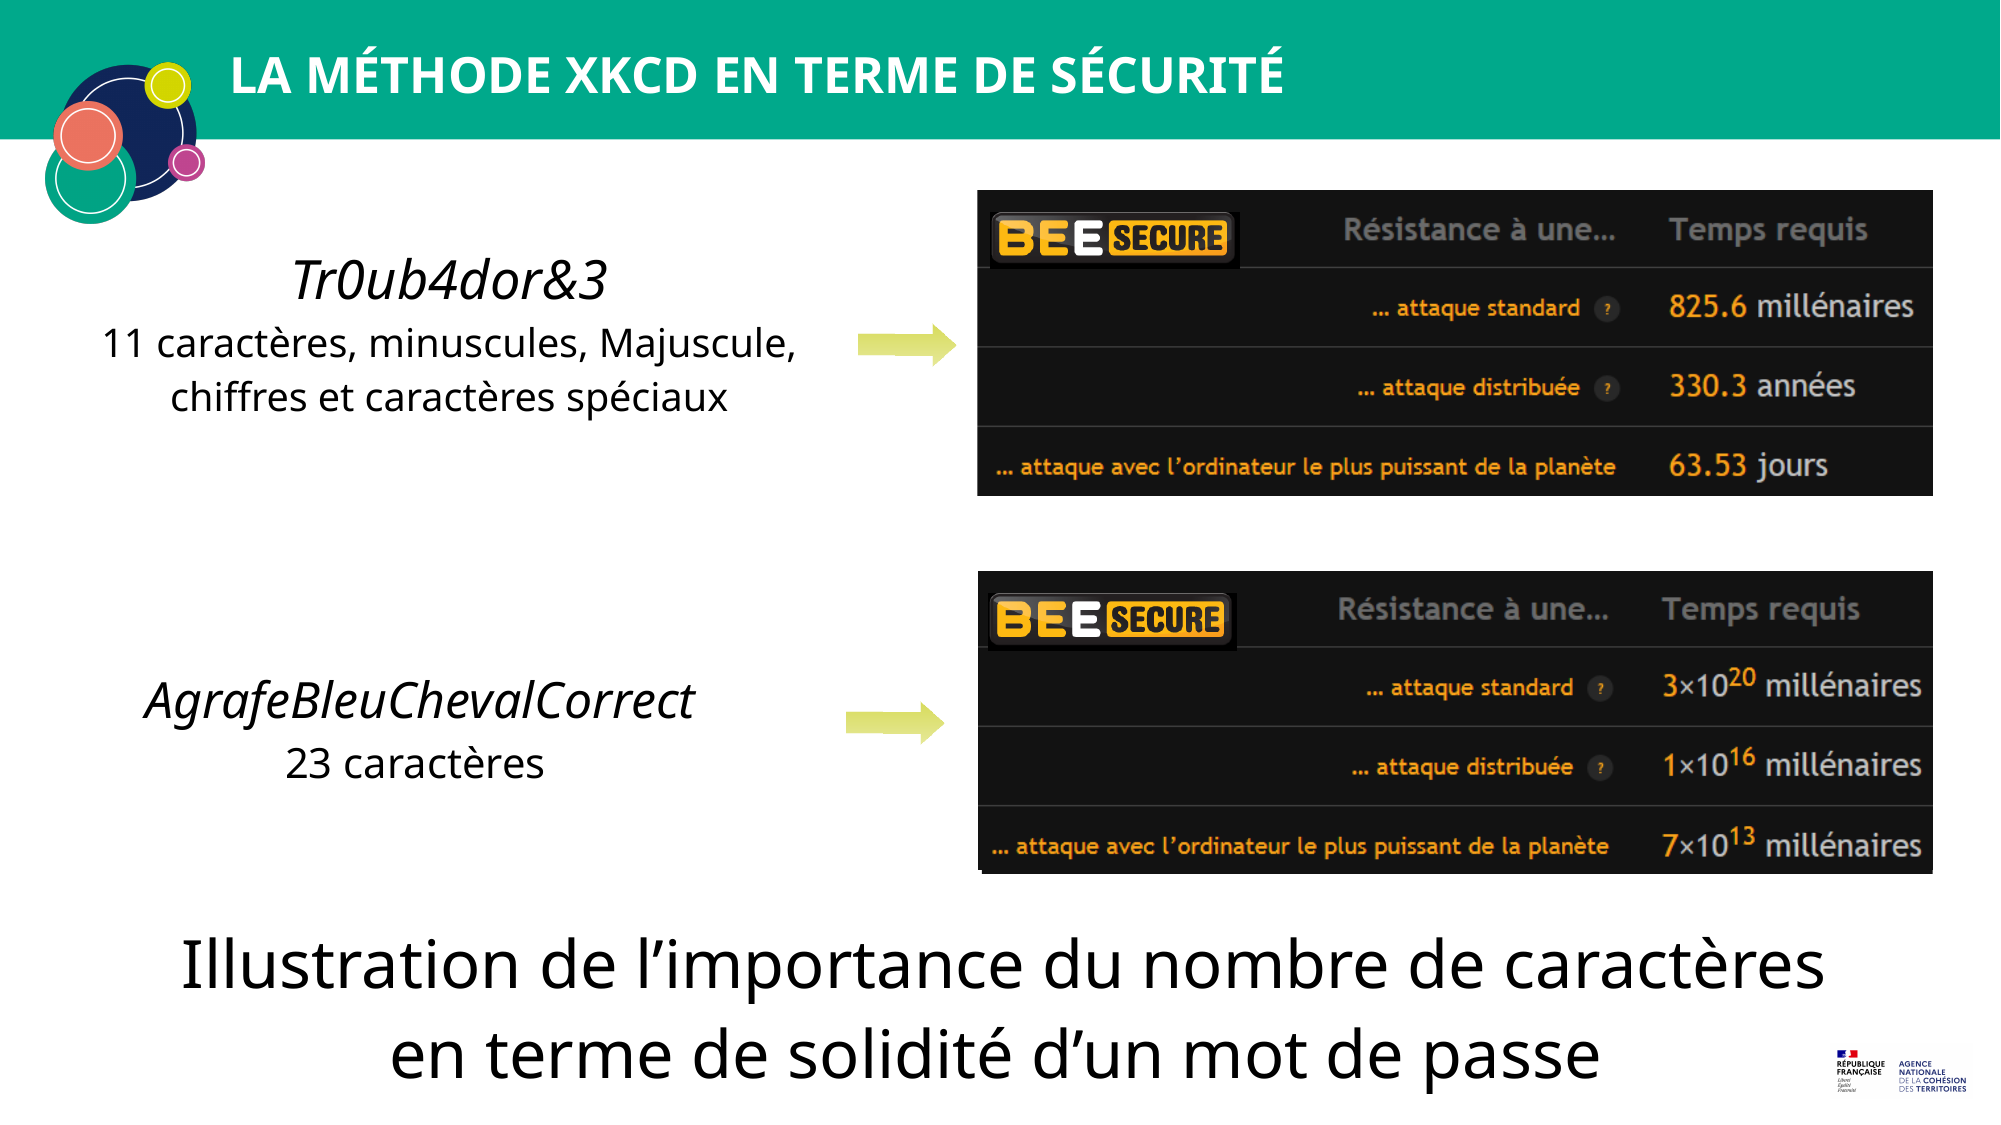

LA MÉTHODE XKCD EN TERME DE SÉCURITÉ
Tr0ub4dor&3
11 caractères, minuscules, Majuscule, chiffres et caractères spéciaux
AgrafeBleuChevalCorrect
23 caractères
Illustration de l’importance du nombre de caractères en terme de solidité d’un mot de passe